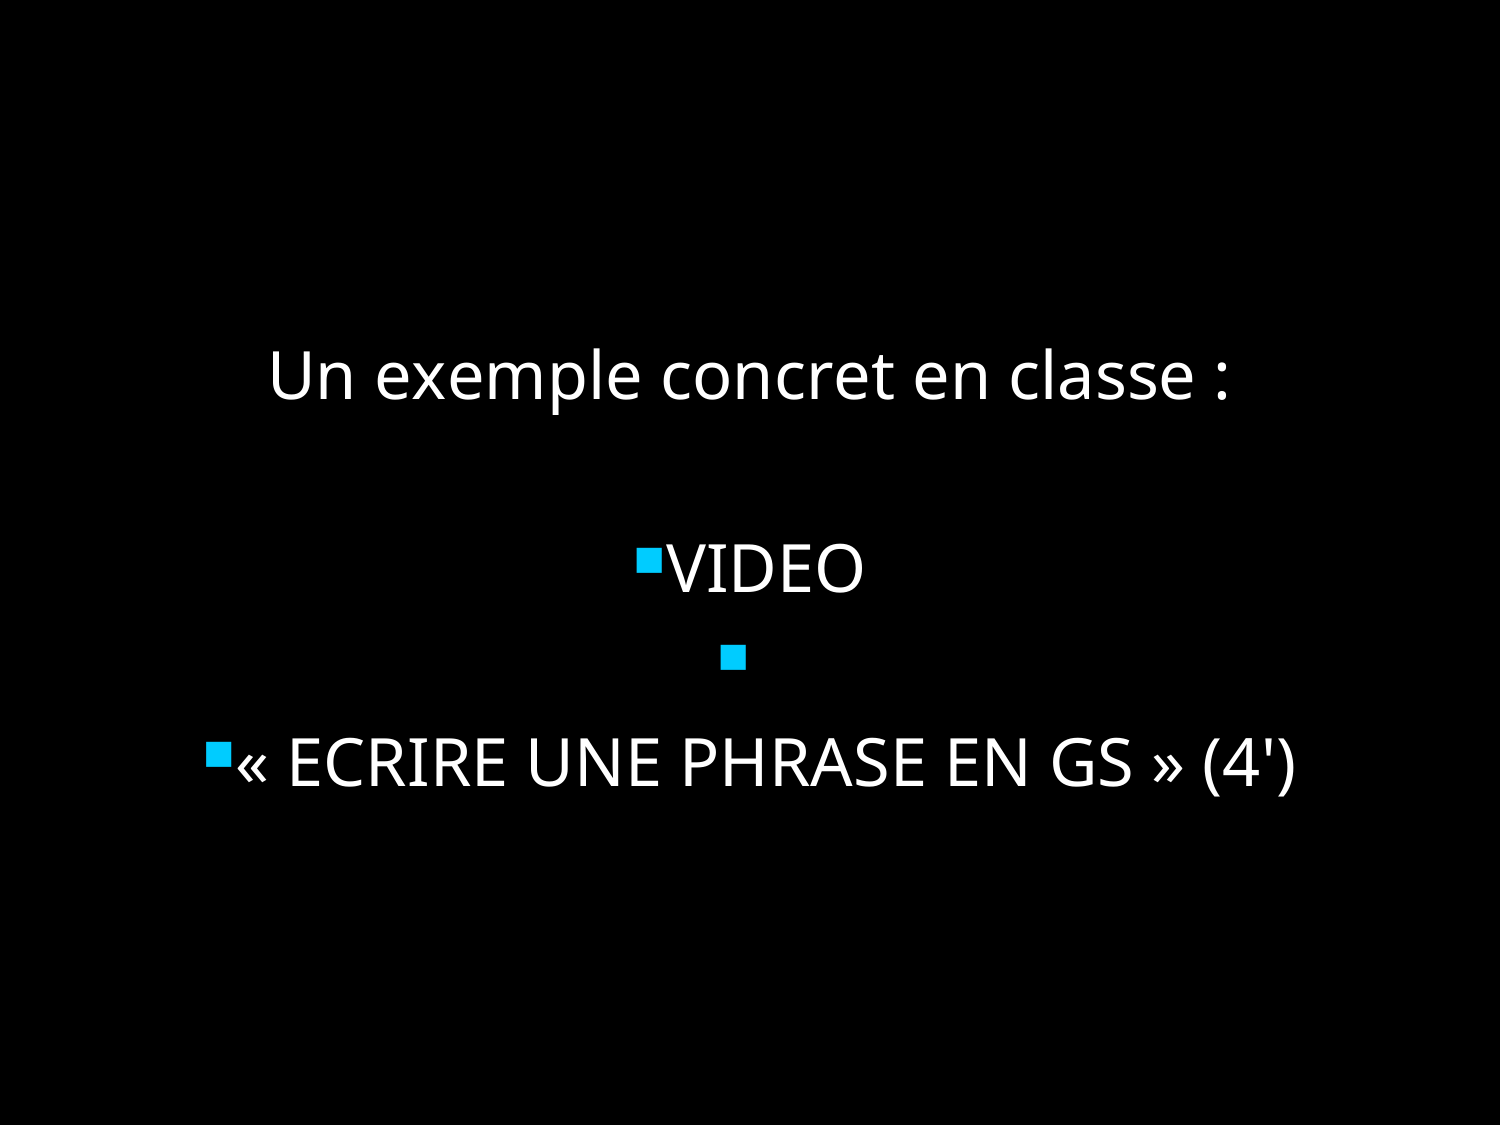

#
Un exemple concret en classe :
VIDEO
« ECRIRE UNE PHRASE EN GS » (4')